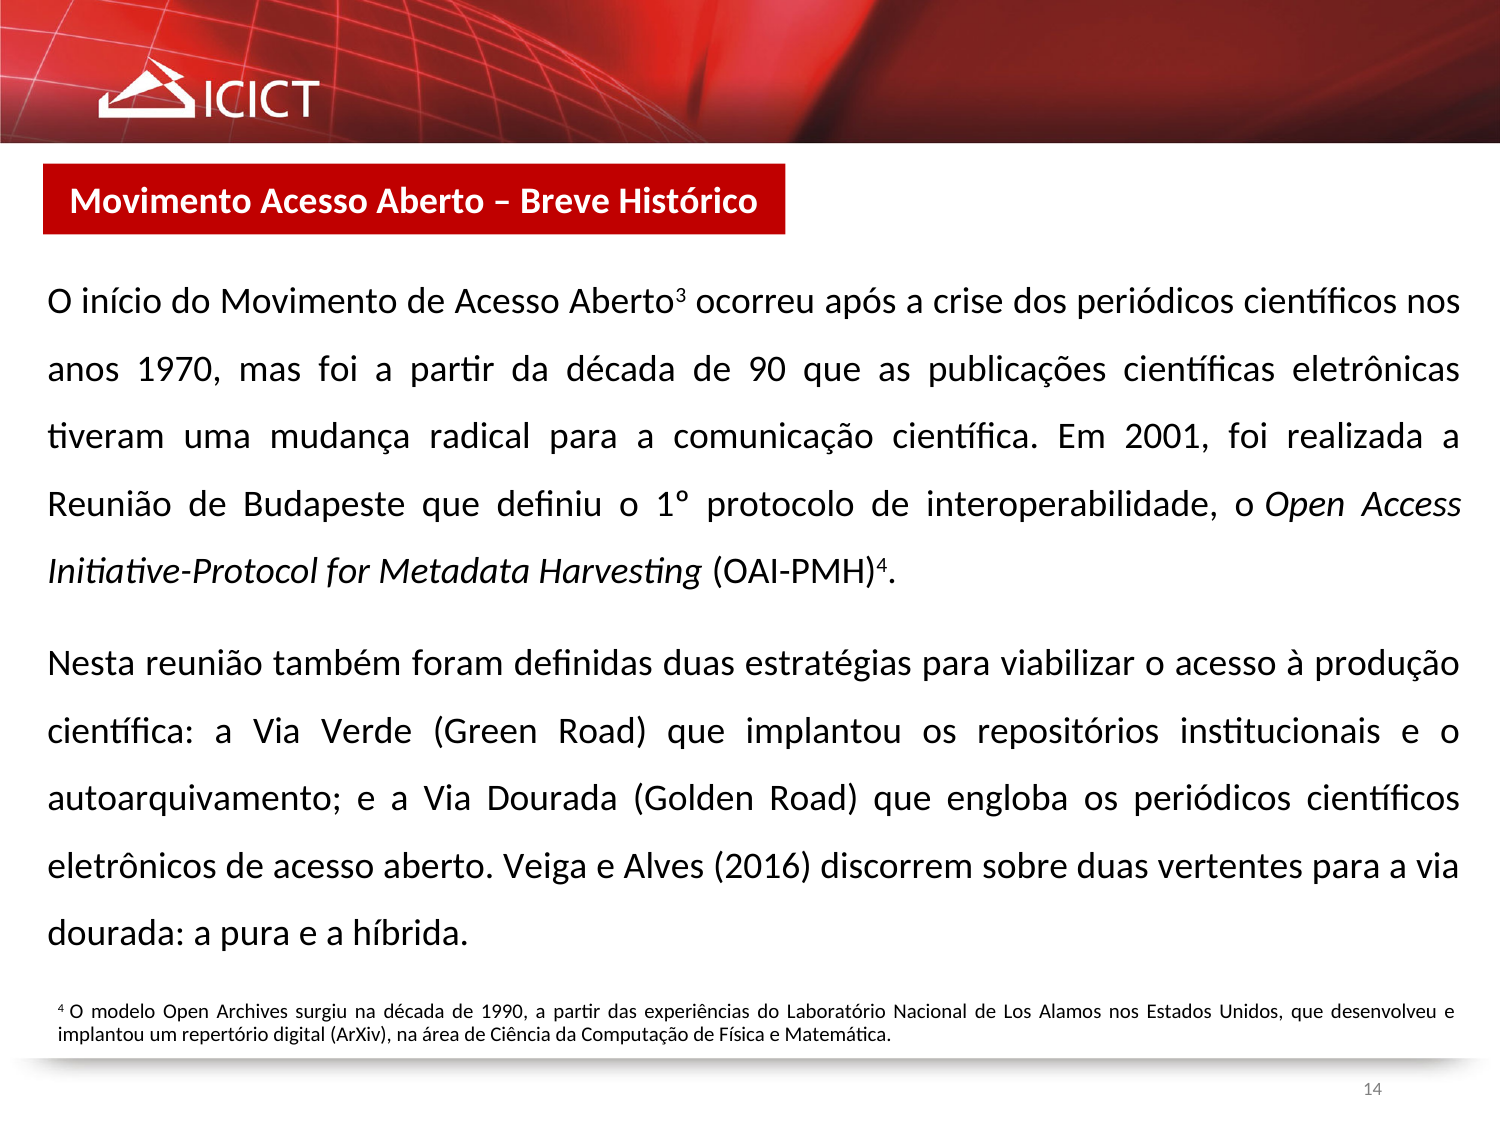

Movimento Acesso Aberto – Breve Histórico
O início do Movimento de Acesso Aberto3 ocorreu após a crise dos periódicos científicos nos anos 1970, mas foi a partir da década de 90 que as publicações científicas eletrônicas tiveram uma mudança radical para a comunicação científica. Em 2001, foi realizada a Reunião de Budapeste que definiu o 1º protocolo de interoperabilidade, o Open Access Initiative-Protocol for Metadata Harvesting (OAI-PMH)4.
Nesta reunião também foram definidas duas estratégias para viabilizar o acesso à produção científica: a Via Verde (Green Road) que implantou os repositórios institucionais e o autoarquivamento; e a Via Dourada (Golden Road) que engloba os periódicos científicos eletrônicos de acesso aberto. Veiga e Alves (2016) discorrem sobre duas vertentes para a via dourada: a pura e a híbrida.
4 O modelo Open Archives surgiu na década de 1990, a partir das experiências do Laboratório Nacional de Los Alamos nos Estados Unidos, que desenvolveu e implantou um repertório digital (ArXiv), na área de Ciência da Computação de Física e Matemática.